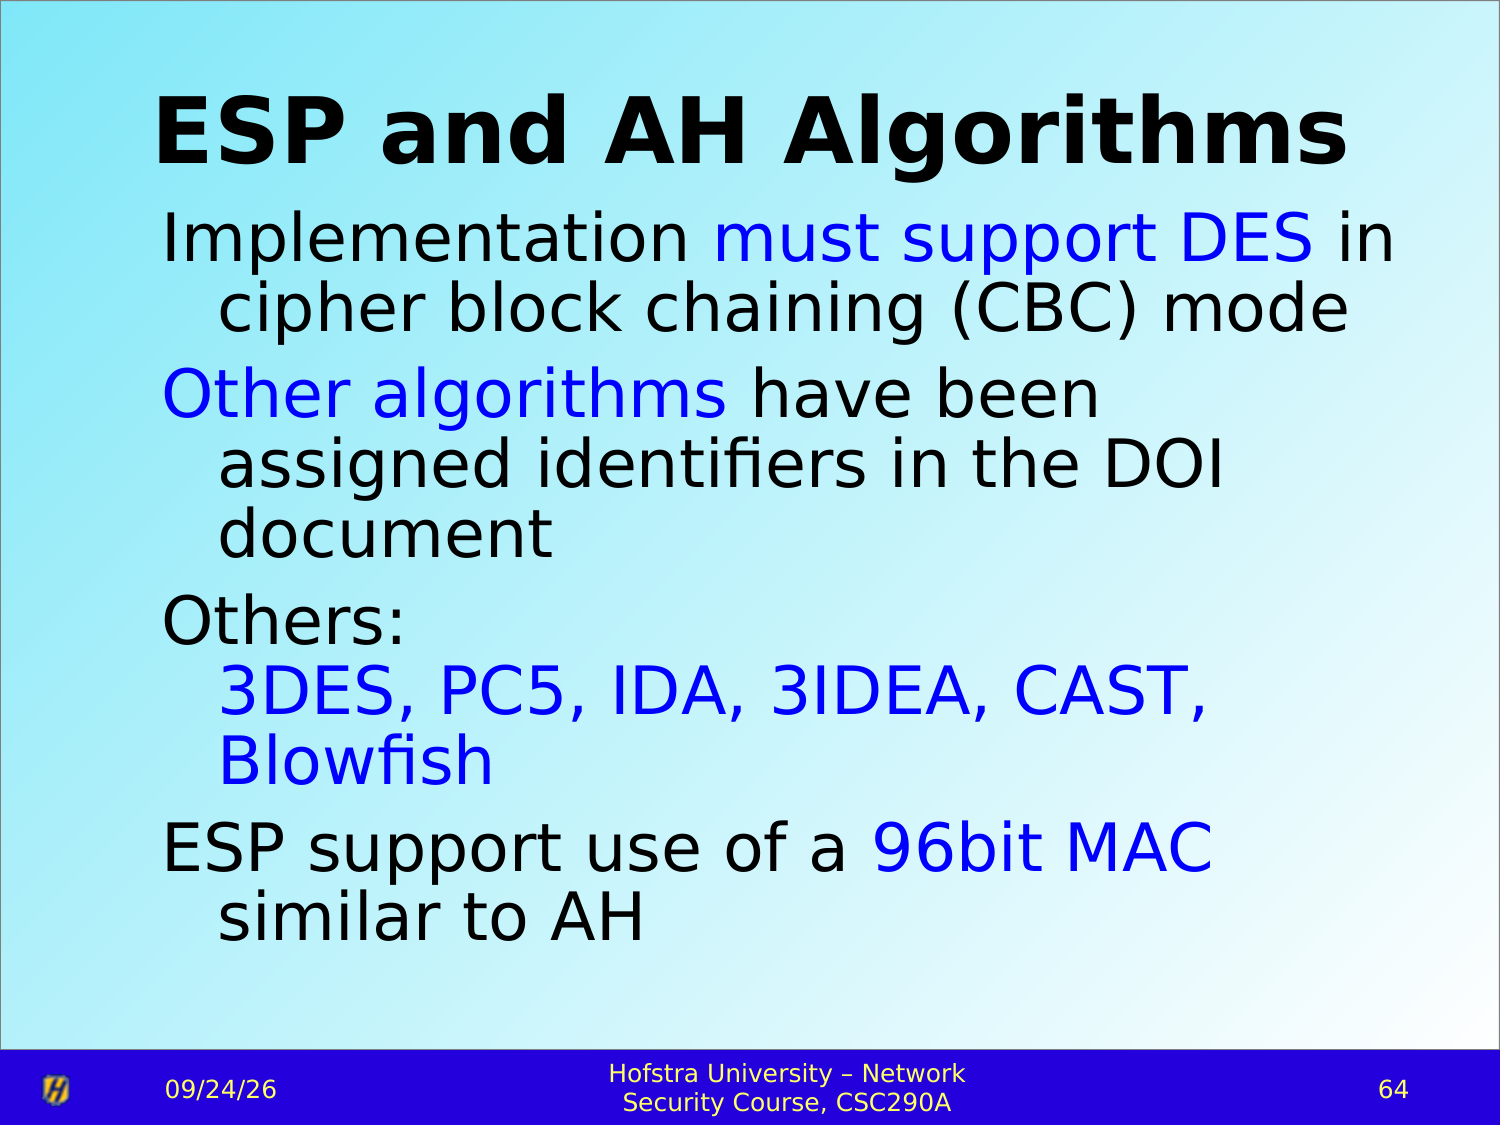

# ESP and AH Algorithms
Implementation must support DES in cipher block chaining (CBC) mode
Other algorithms have been assigned identifiers in the DOI document
Others:
3DES, PC5, IDA, 3IDEA, CAST, Blowfish
ESP support use of a 96bit MAC similar to AH
64